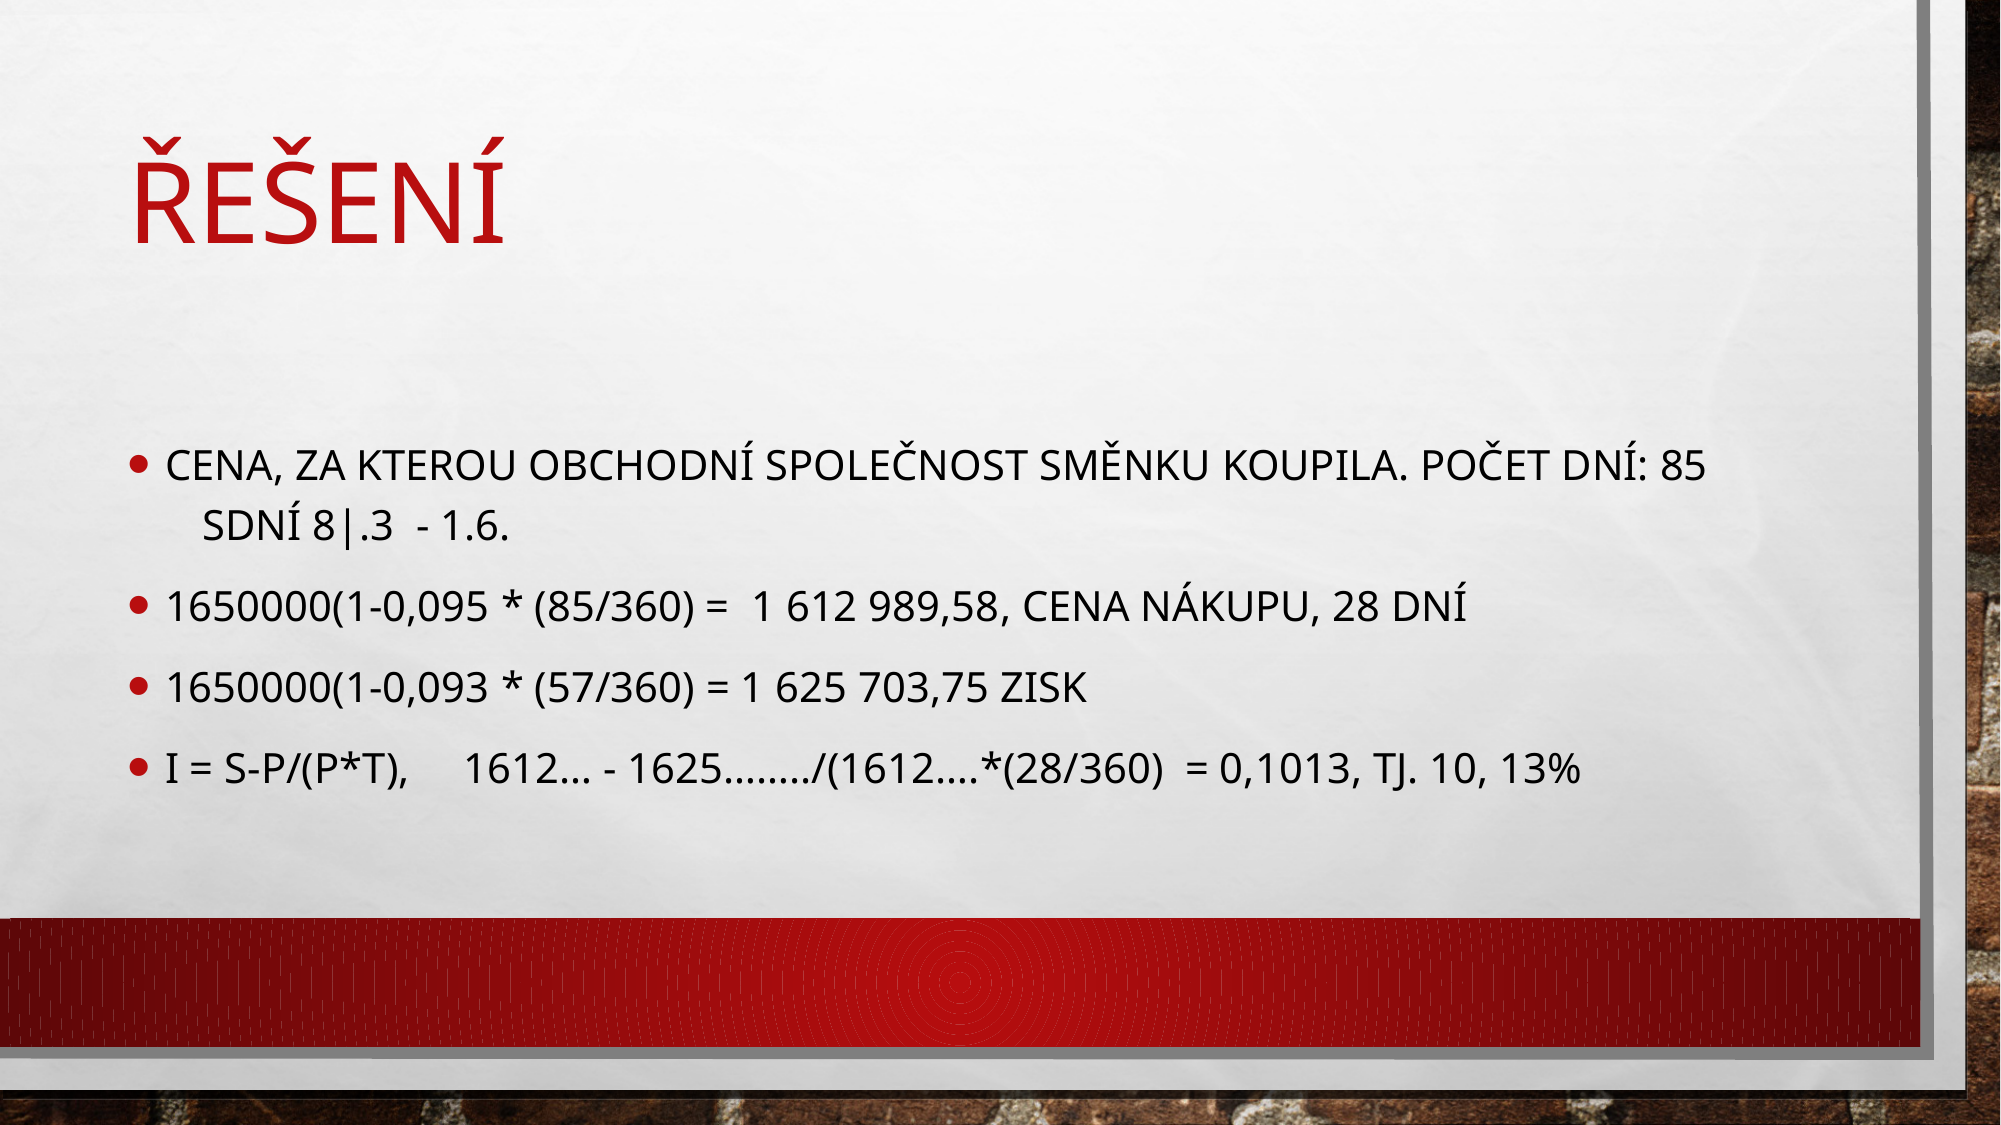

# řešení
Cena, za kterou obchodní společnost směnku koupila. Počet dní: 85 sdní 8|.3 - 1.6.
1650000(1-0,095 * (85/360) = 1 612 989,58, cena nákupu, 28 dní
1650000(1-0,093 * (57/360) = 1 625 703,75 zisk
I = S-p/(P*T), 1612… - 1625……../(1612….*(28/360) = 0,1013, tj. 10, 13%